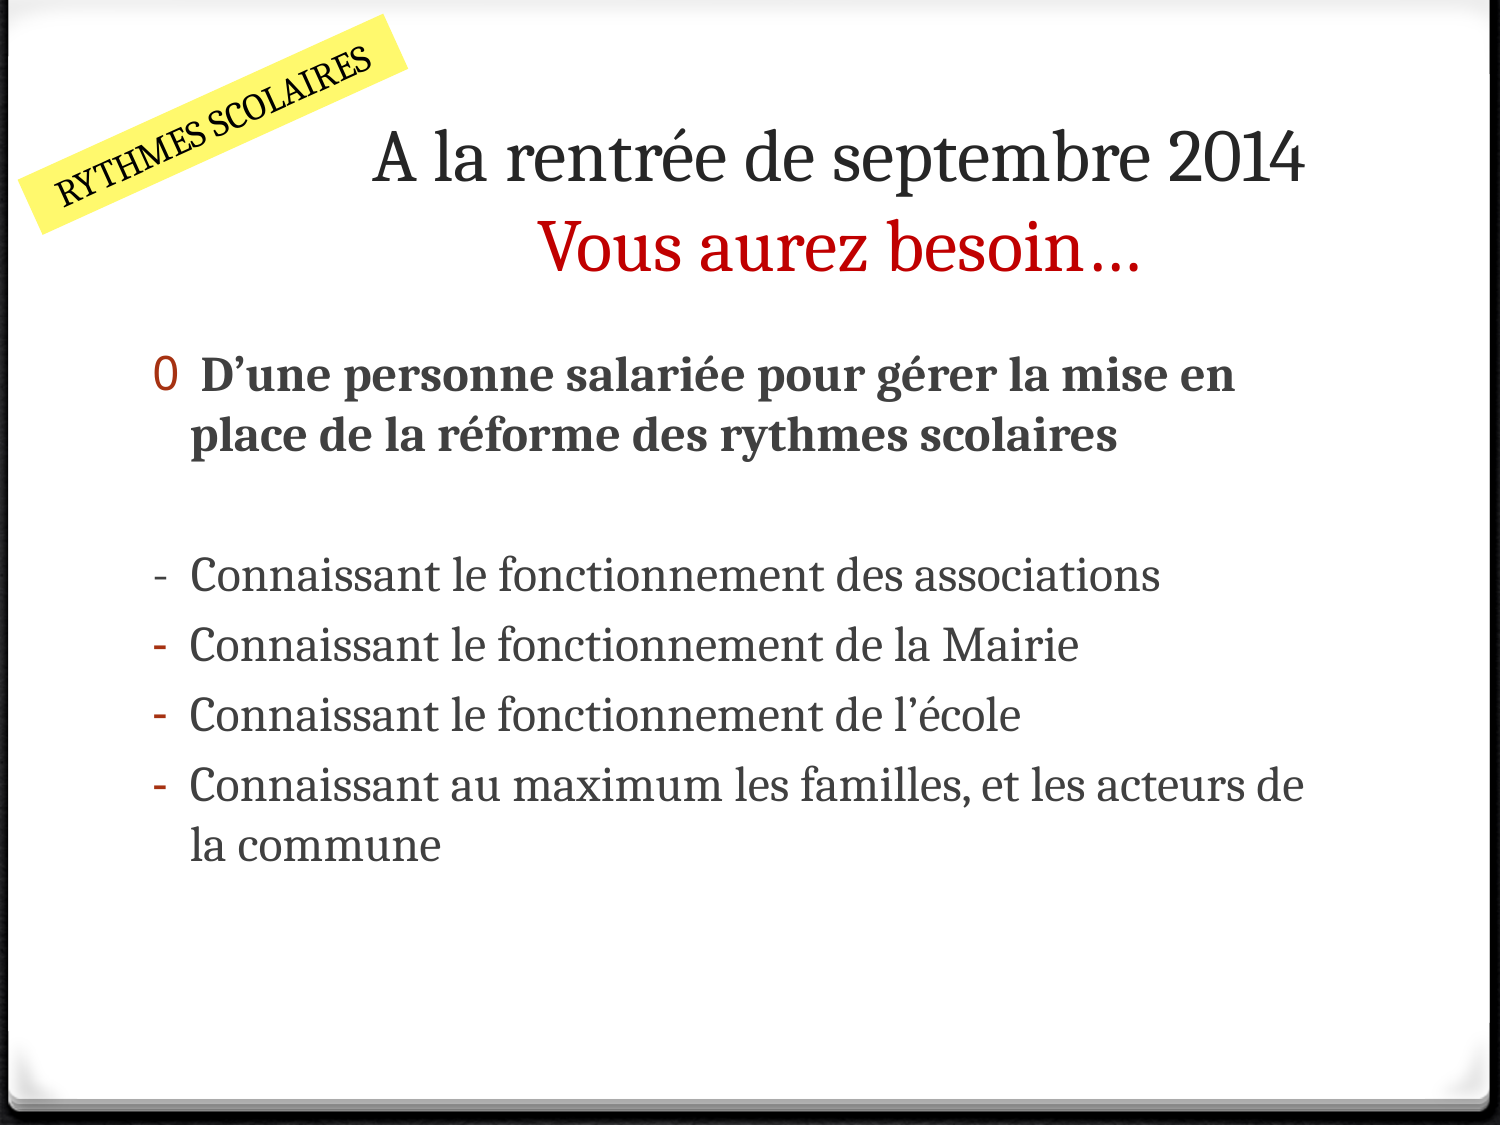

# A la rentrée de septembre 2014 Vous aurez besoin…
RYTHMES SCOLAIRES
 D’une personne salariée pour gérer la mise en place de la réforme des rythmes scolaires
- Connaissant le fonctionnement des associations
Connaissant le fonctionnement de la Mairie
Connaissant le fonctionnement de l’école
Connaissant au maximum les familles, et les acteurs de la commune